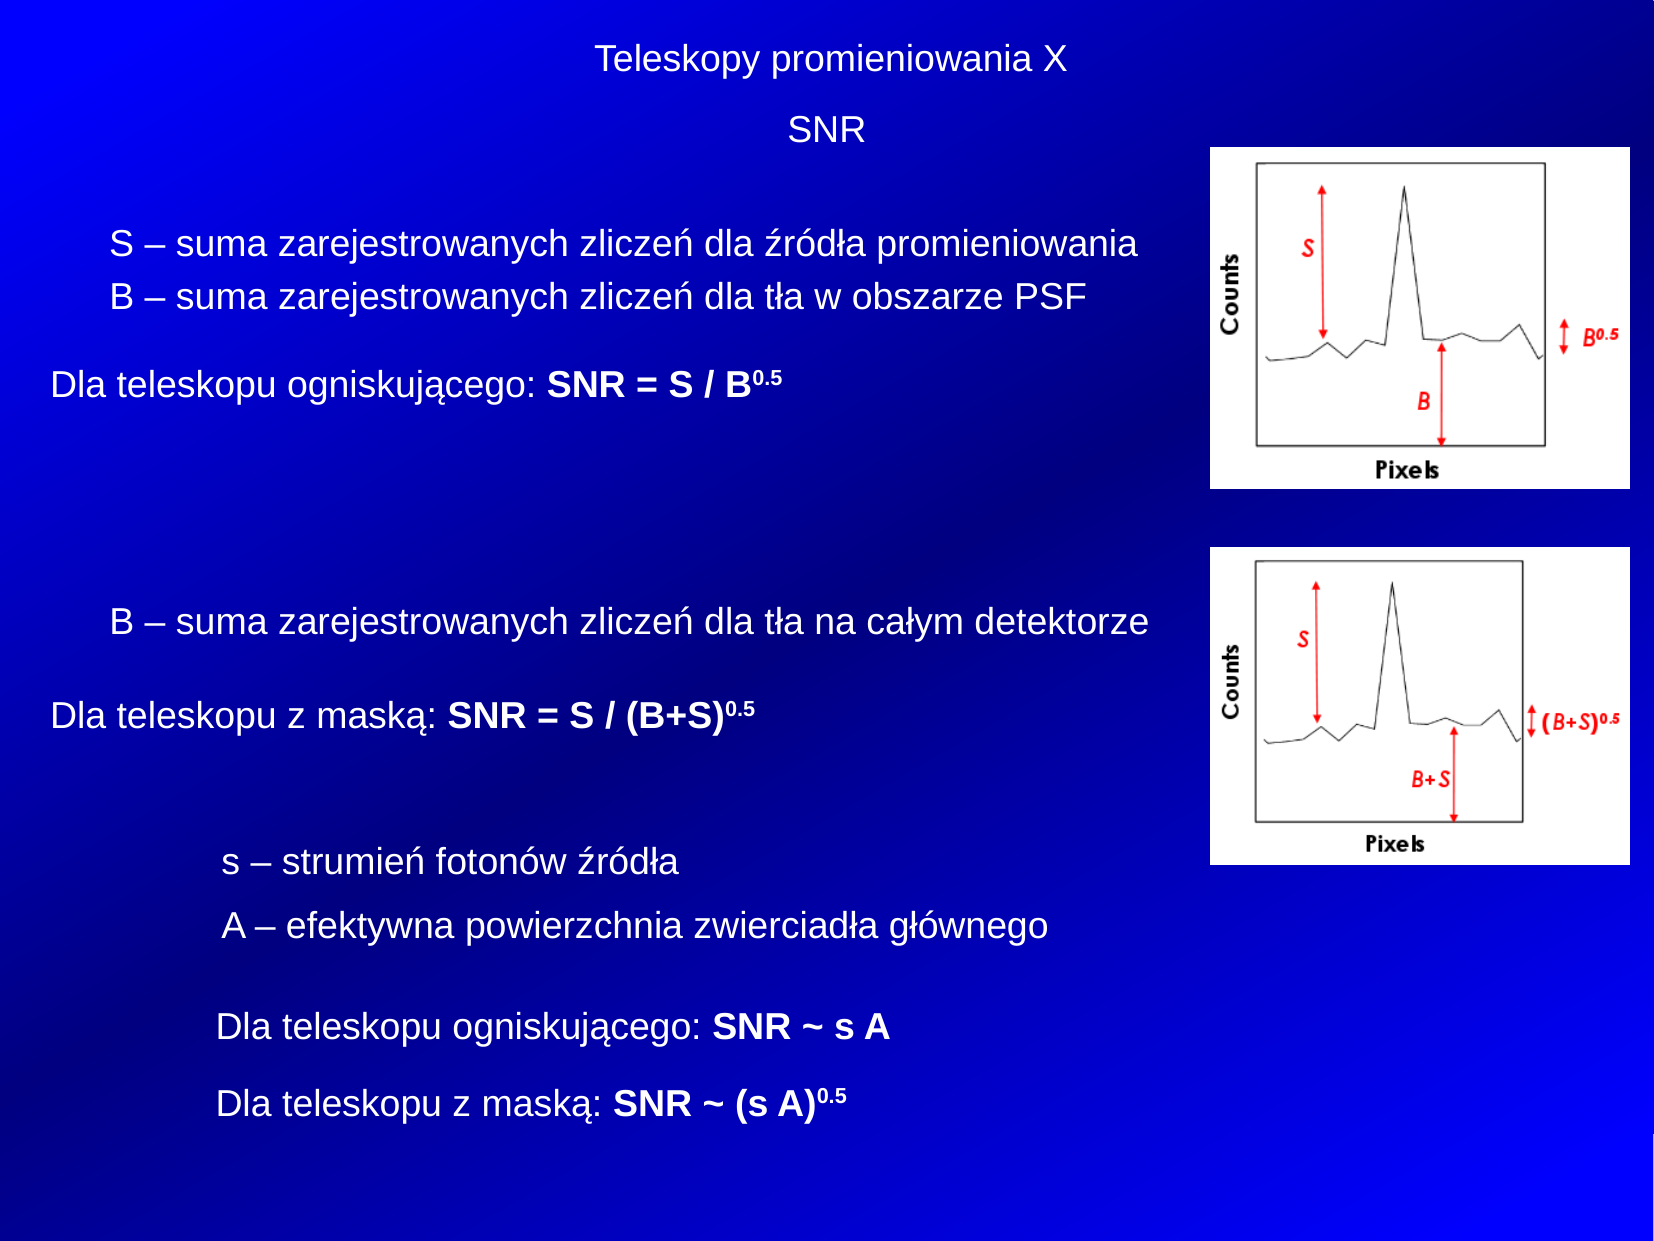

Teleskopy promieniowania X
SNR
S – suma zarejestrowanych zliczeń dla źródła promieniowania
B – suma zarejestrowanych zliczeń dla tła w obszarze PSF
Dla teleskopu ogniskującego: SNR = S / B0.5
B – suma zarejestrowanych zliczeń dla tła na całym detektorze
Dla teleskopu z maską: SNR = S / (B+S)0.5
s – strumień fotonów źródła
A – efektywna powierzchnia zwierciadła głównego
Dla teleskopu ogniskującego: SNR ~ s A
Dla teleskopu z maską: SNR ~ (s A)0.5